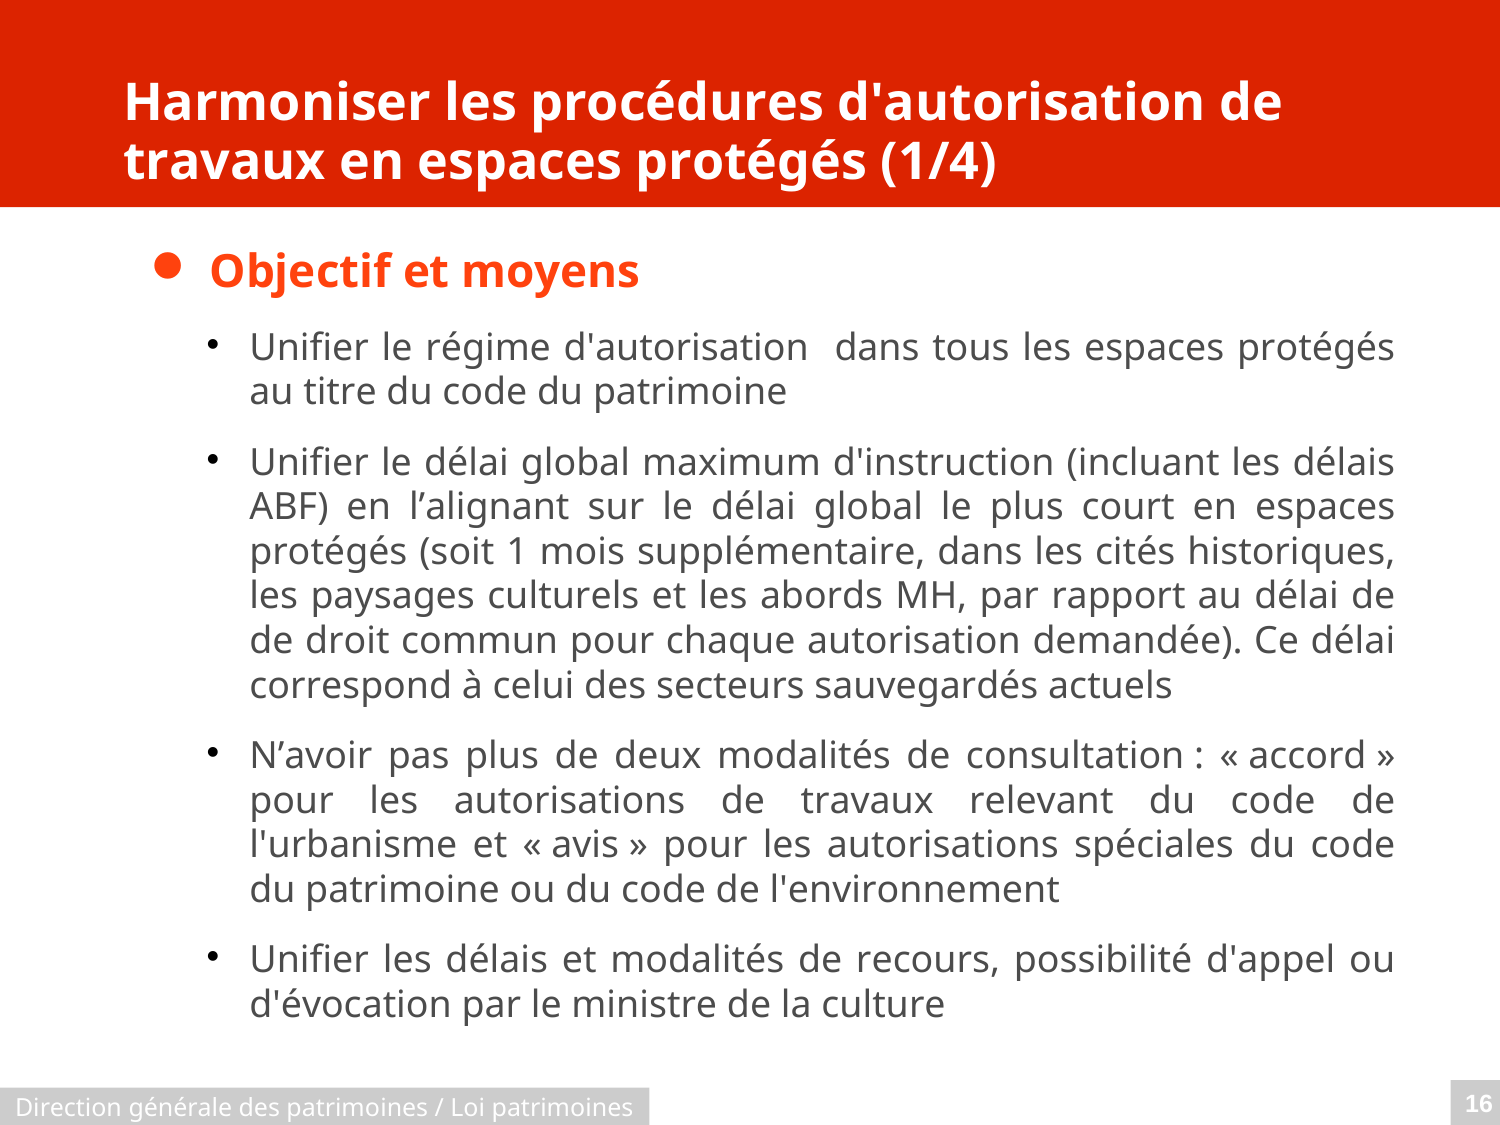

# Harmoniser les procédures d'autorisation de travaux en espaces protégés (1/4)
Objectif et moyens
Unifier le régime d'autorisation dans tous les espaces protégés au titre du code du patrimoine
Unifier le délai global maximum d'instruction (incluant les délais ABF) en l’alignant sur le délai global le plus court en espaces protégés (soit 1 mois supplémentaire, dans les cités historiques, les paysages culturels et les abords MH, par rapport au délai de de droit commun pour chaque autorisation demandée). Ce délai correspond à celui des secteurs sauvegardés actuels
N’avoir pas plus de deux modalités de consultation : « accord » pour les autorisations de travaux relevant du code de l'urbanisme et « avis » pour les autorisations spéciales du code du patrimoine ou du code de l'environnement
Unifier les délais et modalités de recours, possibilité d'appel ou d'évocation par le ministre de la culture